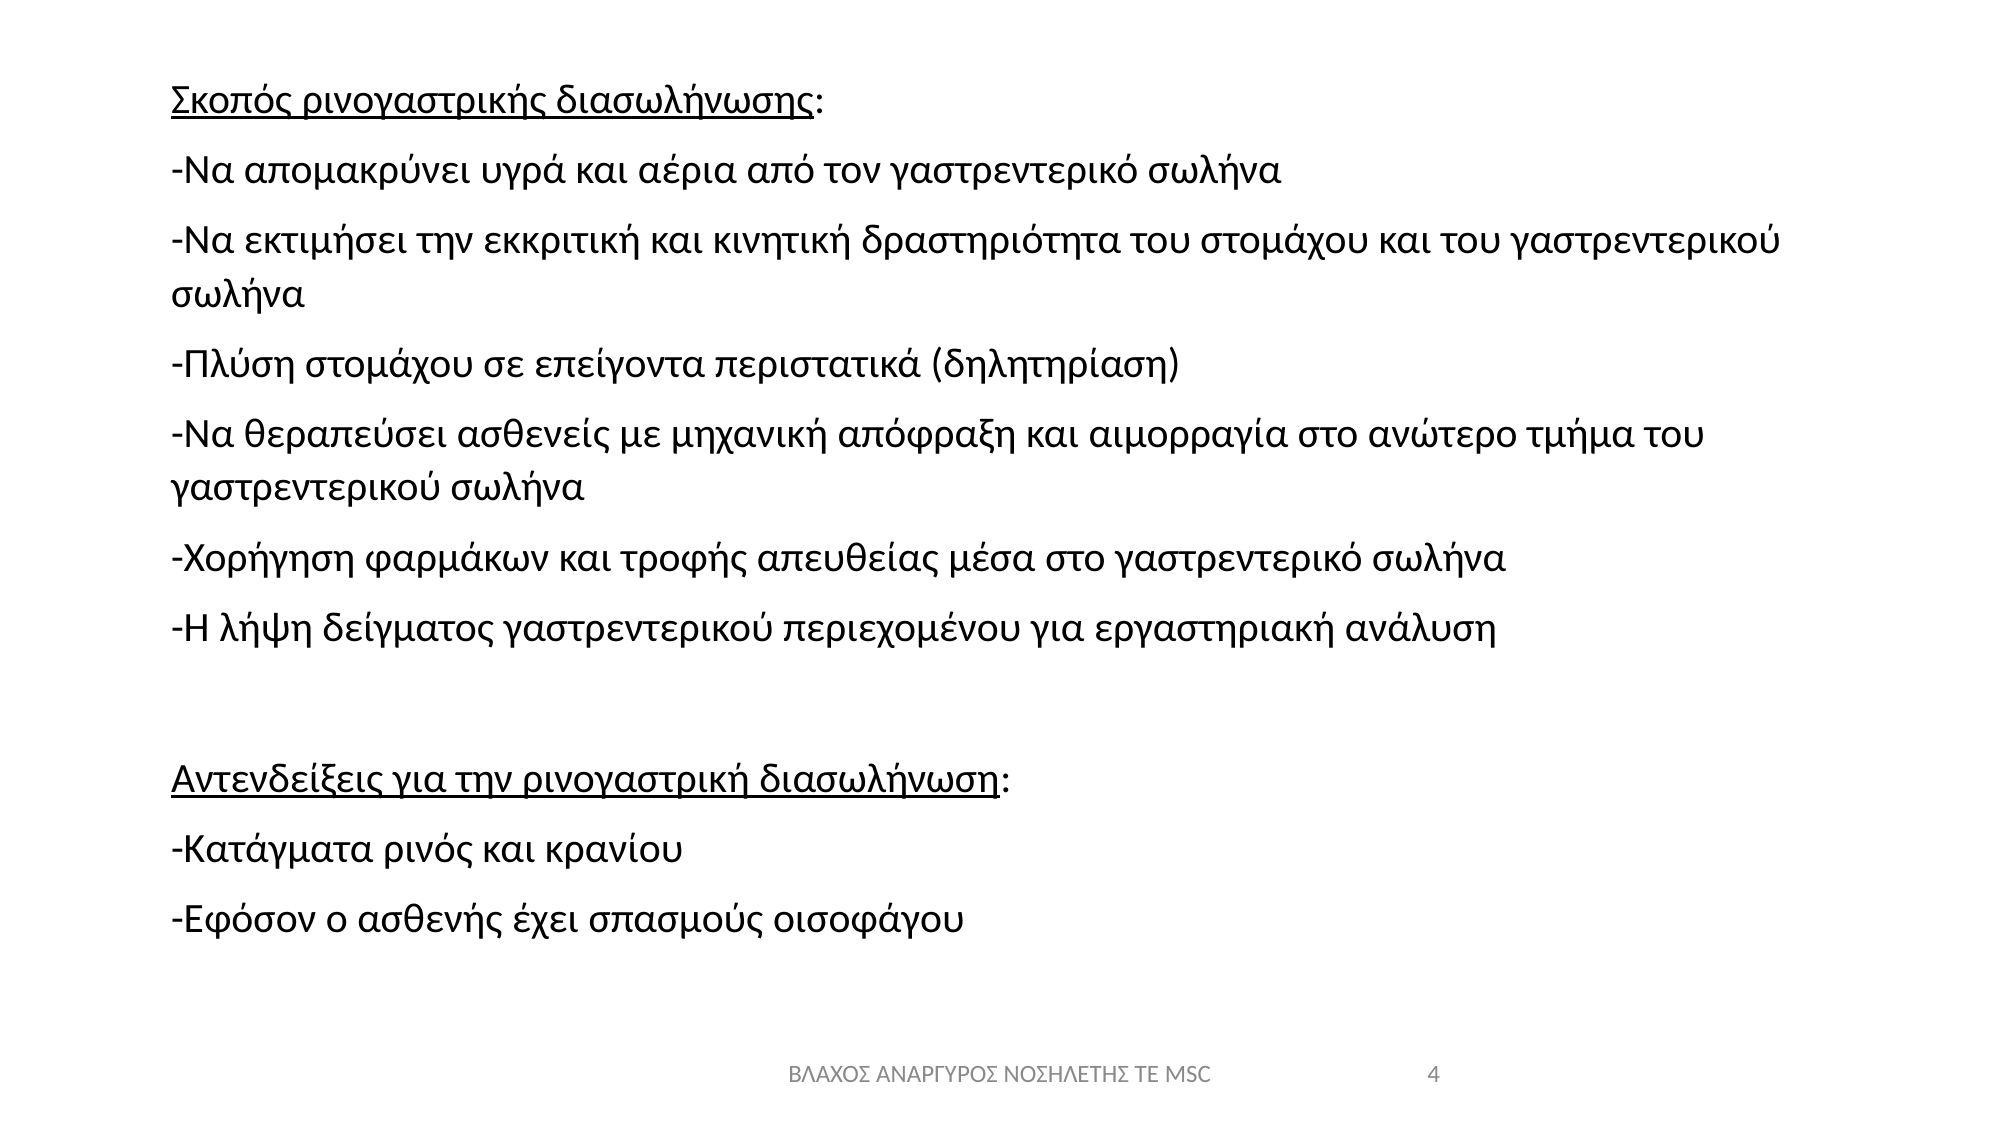

Σκοπός ρινογαστρικής διασωλήνωσης:
-Να απομακρύνει υγρά και αέρια από τον γαστρεντερικό σωλήνα
-Να εκτιμήσει την εκκριτική και κινητική δραστηριότητα του στομάχου και του γαστρεντερικού σωλήνα
-Πλύση στομάχου σε επείγοντα περιστατικά (δηλητηρίαση)
-Να θεραπεύσει ασθενείς με μηχανική απόφραξη και αιμορραγία στο ανώτερο τμήμα του γαστρεντερικού σωλήνα
-Χορήγηση φαρμάκων και τροφής απευθείας μέσα στο γαστρεντερικό σωλήνα
-Η λήψη δείγματος γαστρεντερικού περιεχομένου για εργαστηριακή ανάλυση
Αντενδείξεις για την ρινογαστρική διασωλήνωση:
-Κατάγματα ρινός και κρανίου
-Εφόσον ο ασθενής έχει σπασμούς οισοφάγου
ΒΛΑΧΟΣ ΑΝΑΡΓΥΡΟΣ ΝΟΣΗΛΕΤΗΣ ΤΕ MSC